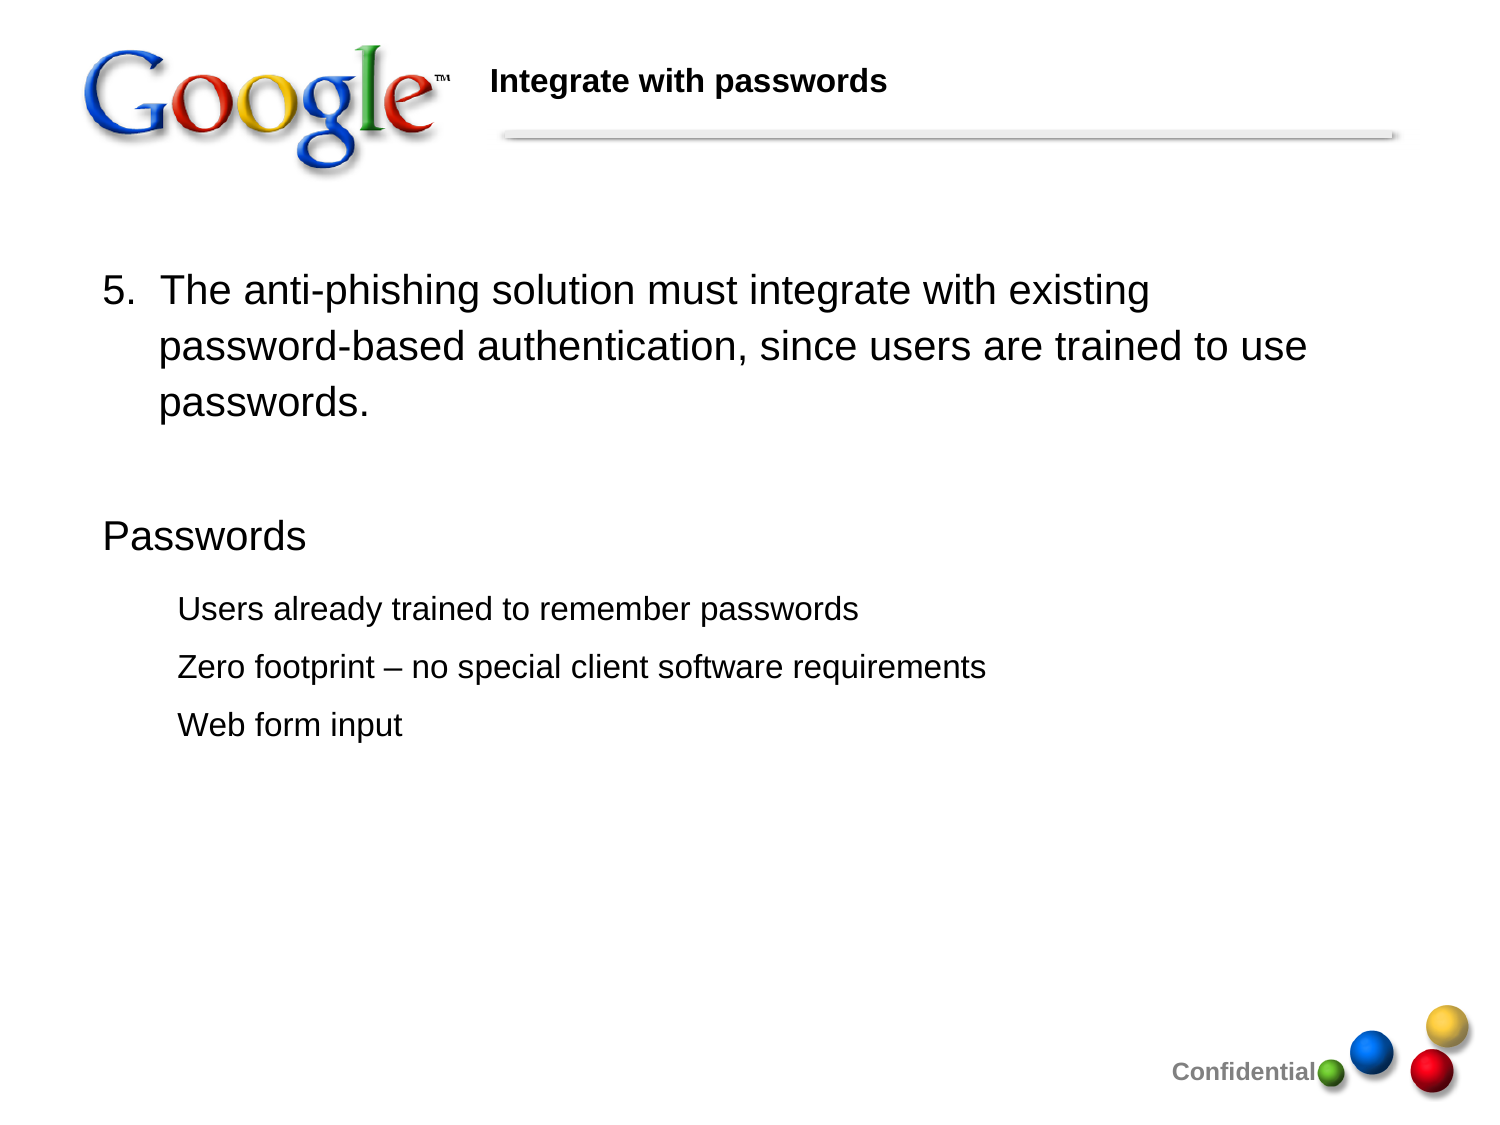

# Integrate with passwords
5. The anti-phishing solution must integrate with existing password-based authentication, since users are trained to use passwords.
Passwords
Users already trained to remember passwords
Zero footprint – no special client software requirements
Web form input